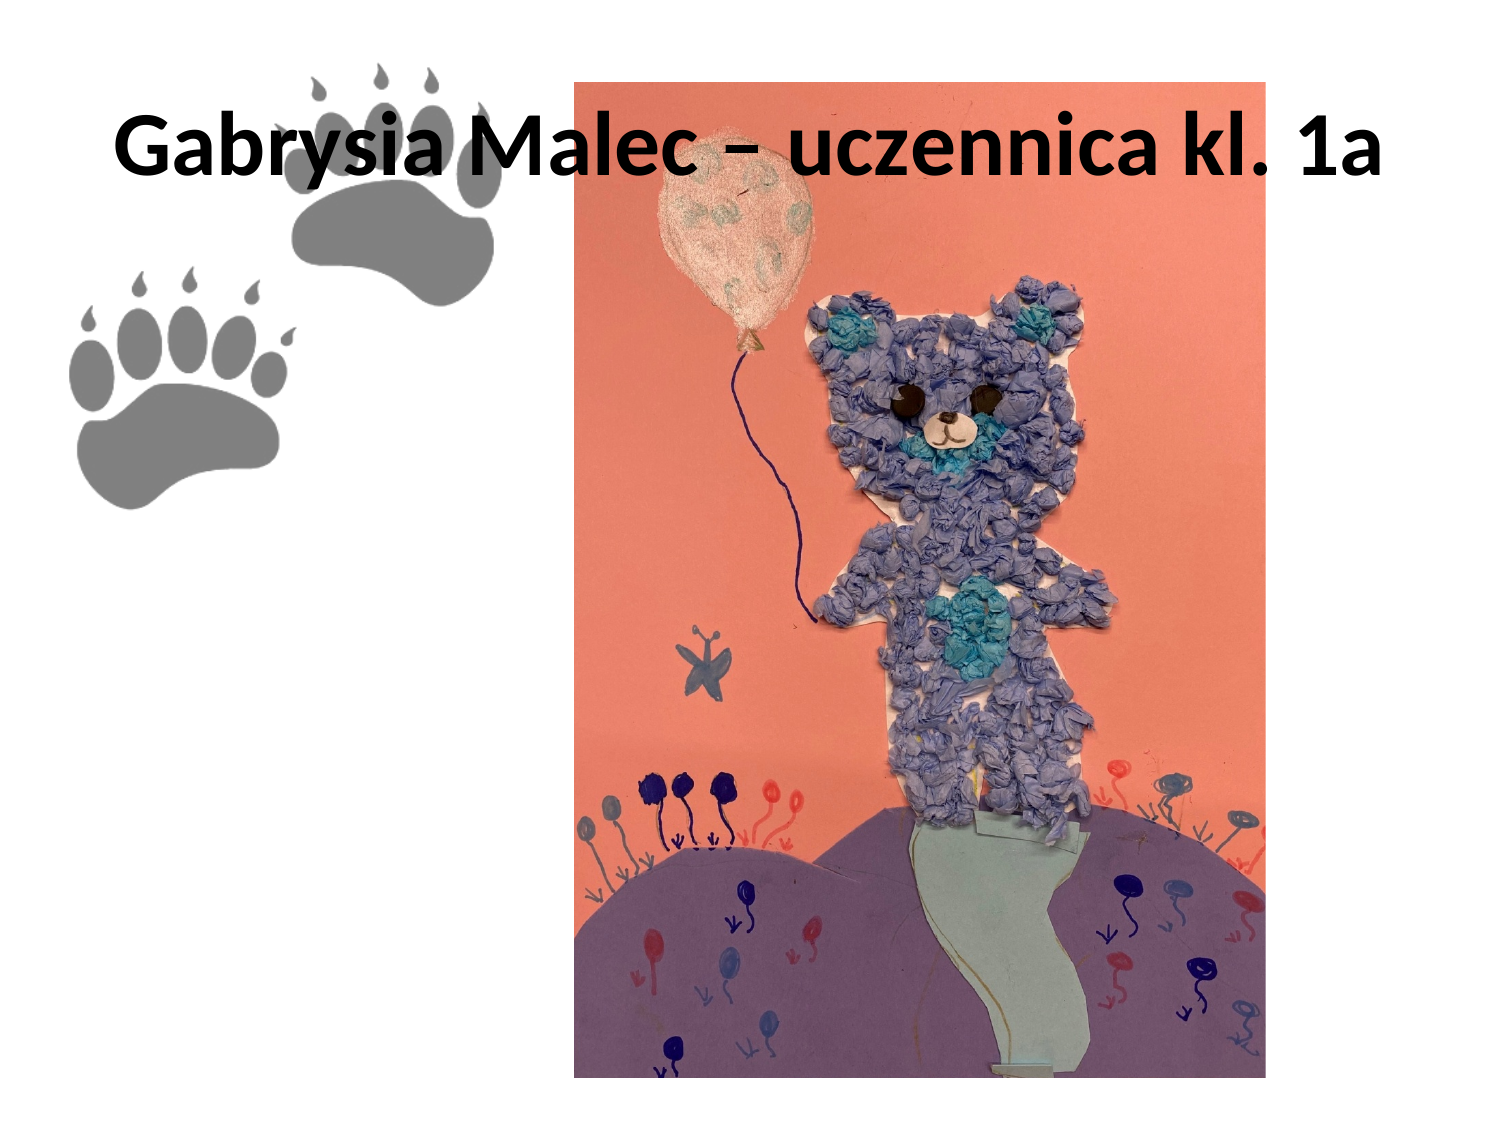

# Gabrysia Malec – uczennica kl. 1a